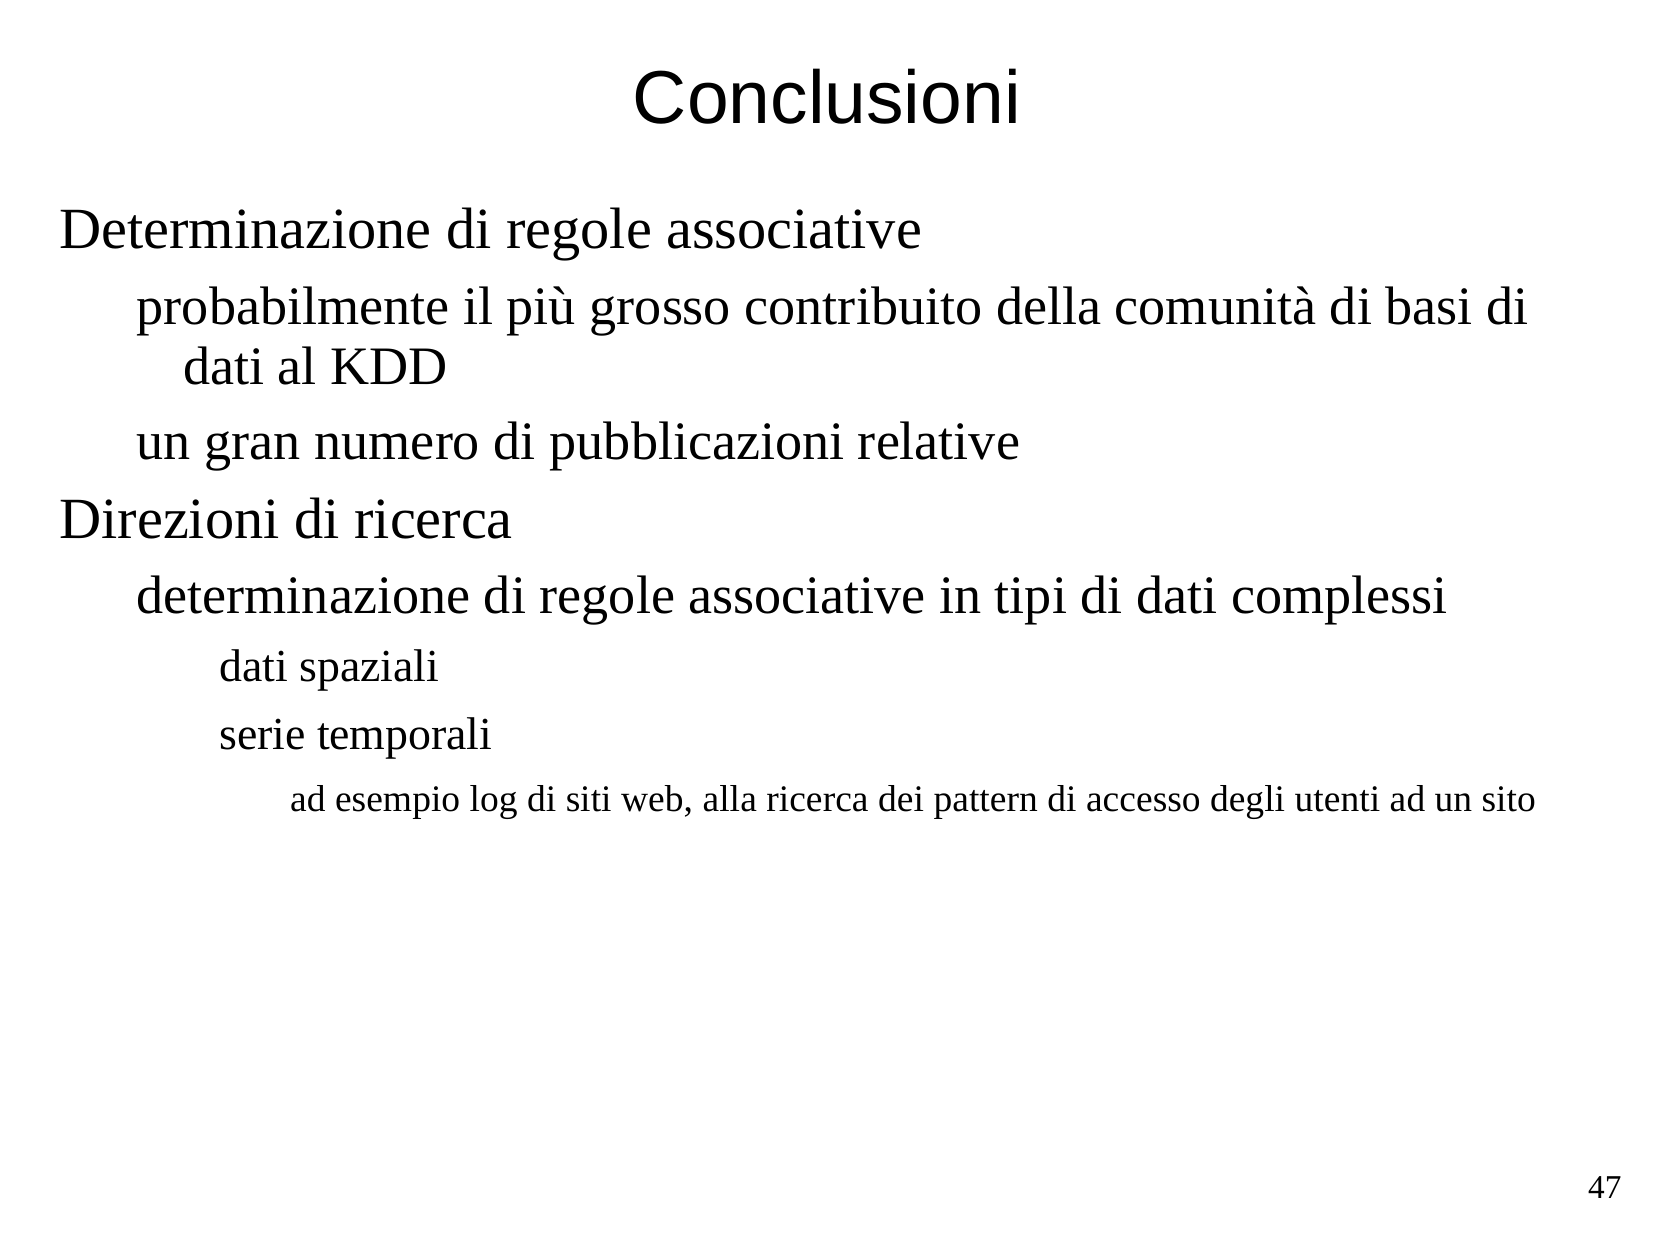

# Conclusioni
Determinazione di regole associative
probabilmente il più grosso contribuito della comunità di basi di dati al KDD
un gran numero di pubblicazioni relative
Direzioni di ricerca
determinazione di regole associative in tipi di dati complessi
dati spaziali
serie temporali
ad esempio log di siti web, alla ricerca dei pattern di accesso degli utenti ad un sito